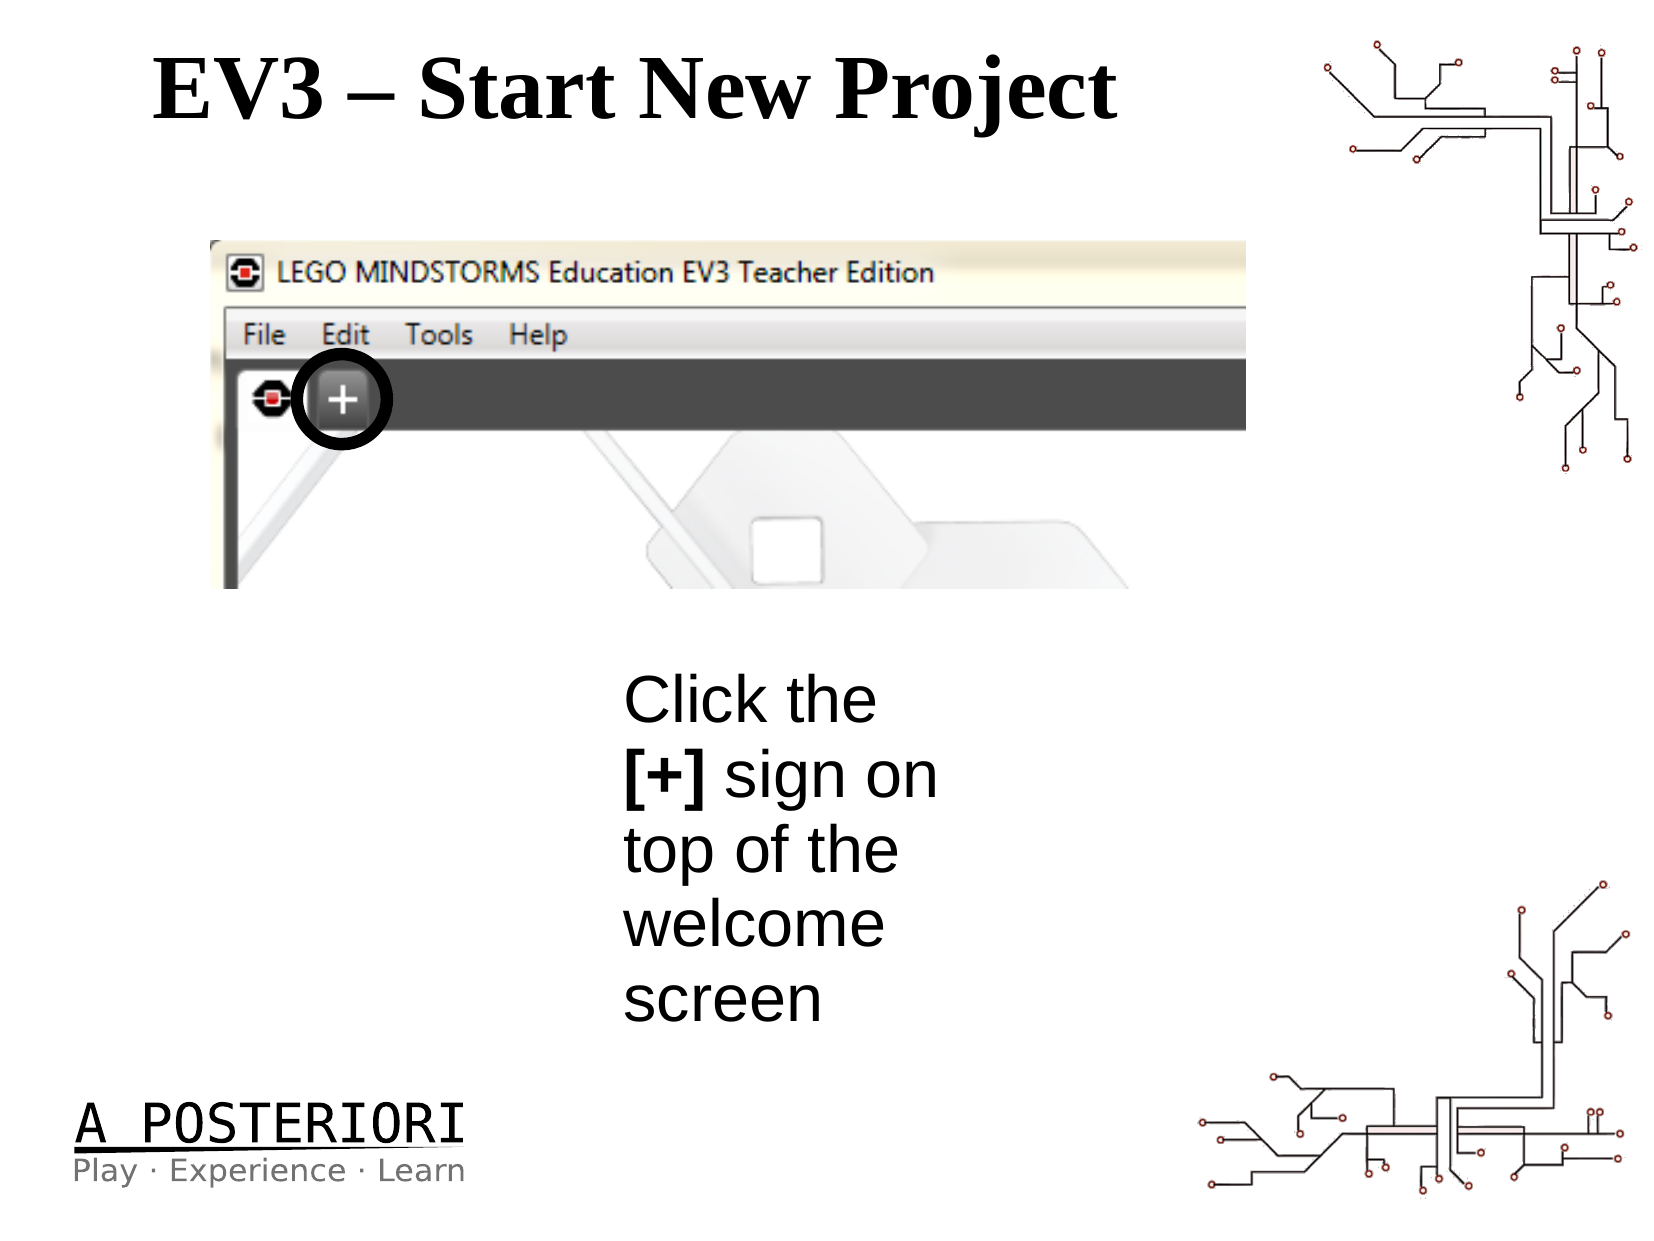

# EV3 – Start New Project
Click the [+] sign on top of the welcome screen